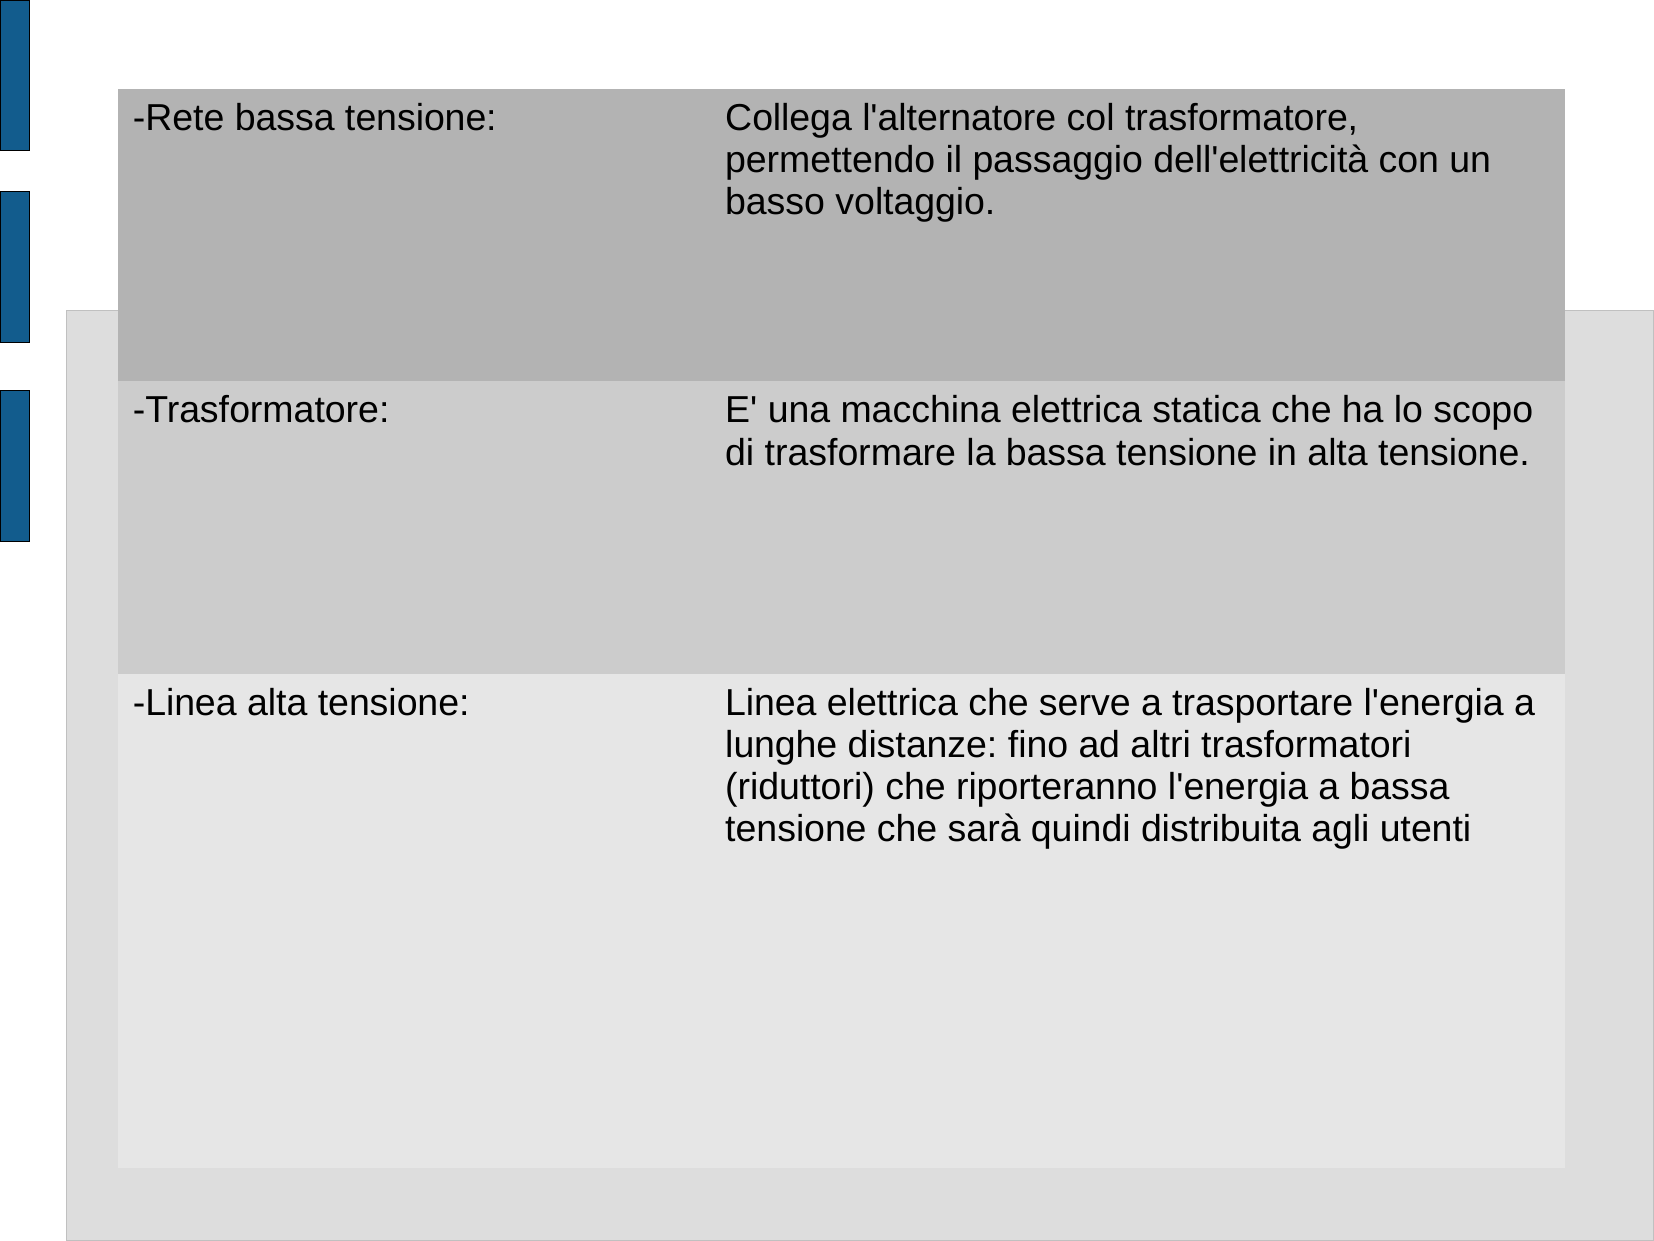

| -Rete bassa tensione: | Collega l'alternatore col trasformatore, permettendo il passaggio dell'elettricità con un basso voltaggio. |
| --- | --- |
| -Trasformatore: | E' una macchina elettrica statica che ha lo scopo di trasformare la bassa tensione in alta tensione. |
| -Linea alta tensione: | Linea elettrica che serve a trasportare l'energia a lunghe distanze: fino ad altri trasformatori (riduttori) che riporteranno l'energia a bassa tensione che sarà quindi distribuita agli utenti |